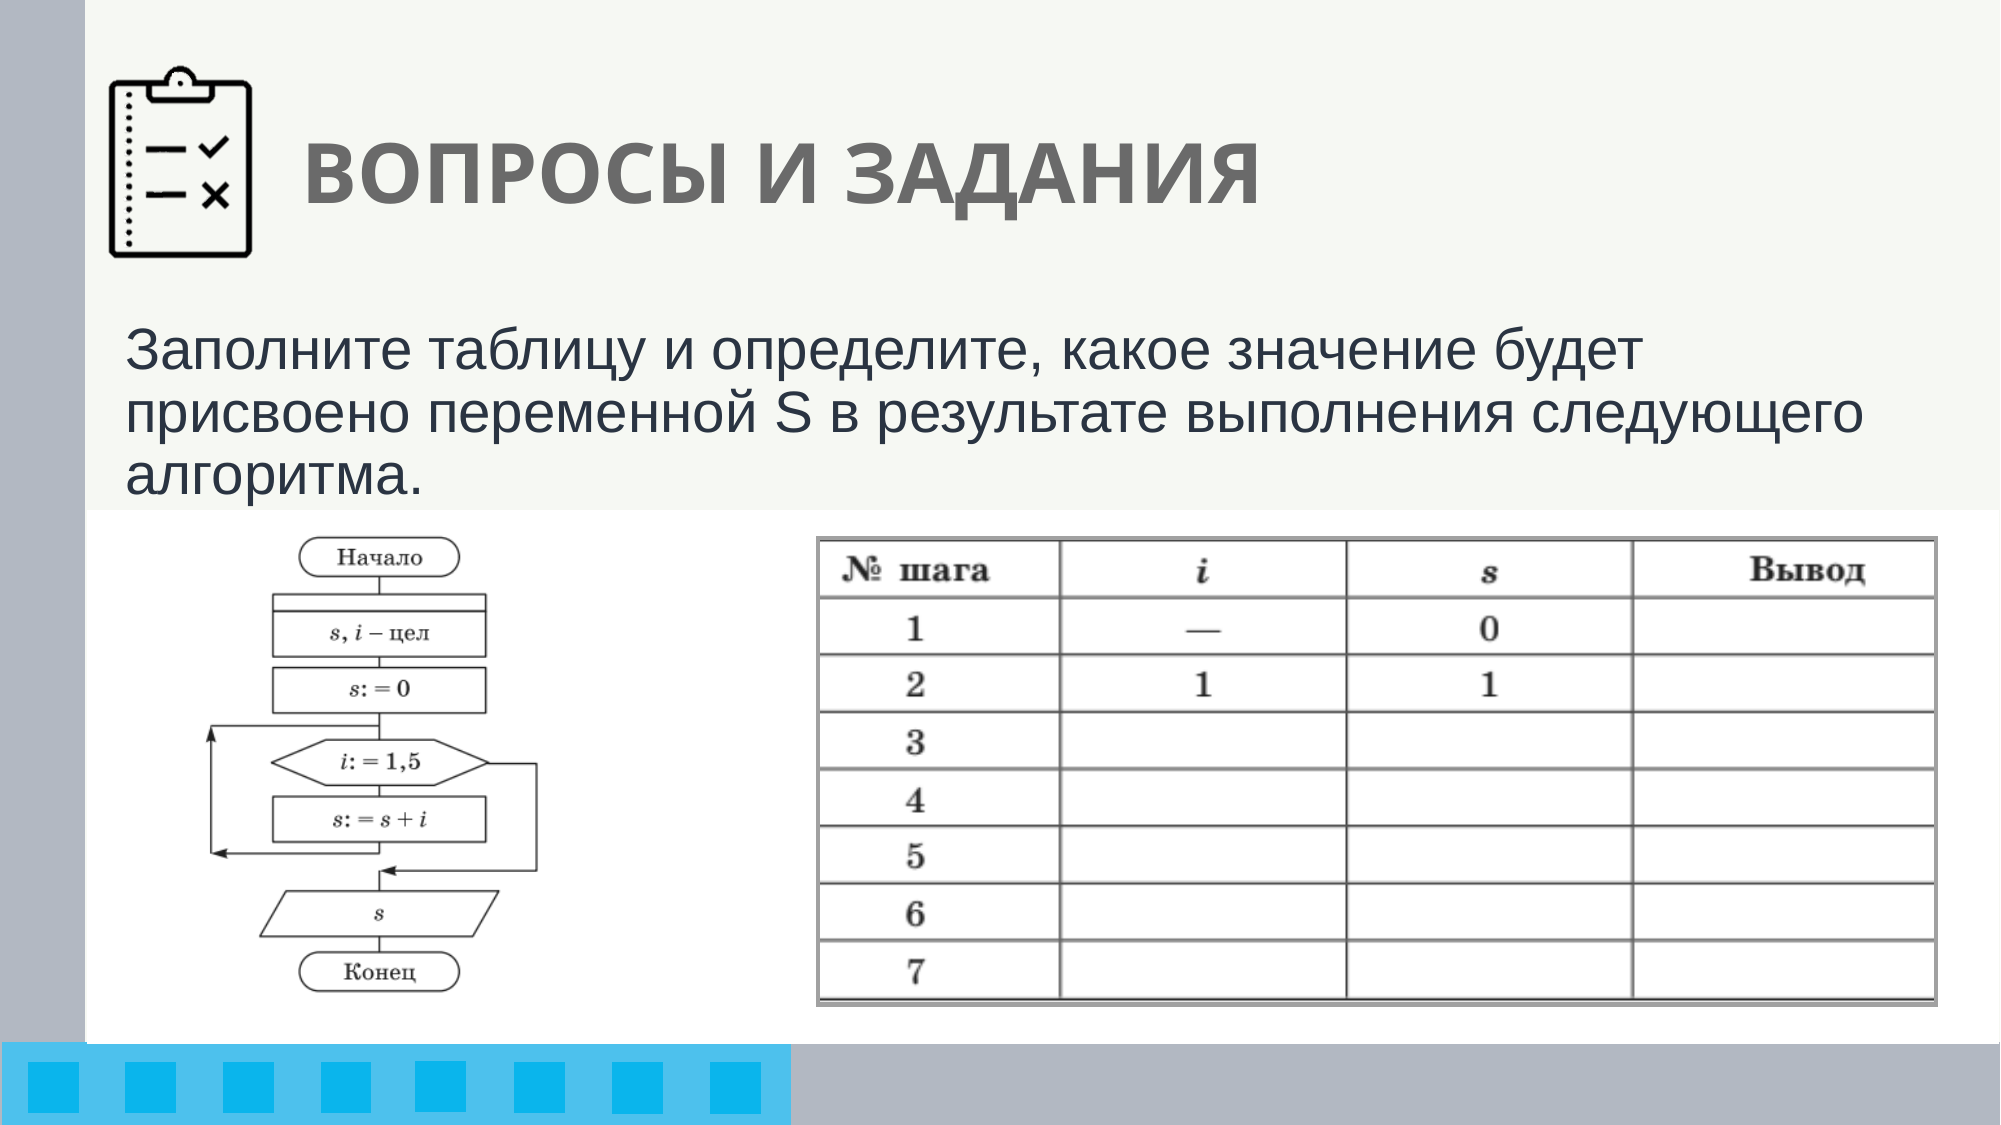

# ВОПРОСЫ И ЗАДАНИЯ
Заполните таблицу и определите, какое значение будет присвоено переменной S в результате выполнения следующего алгоритма.